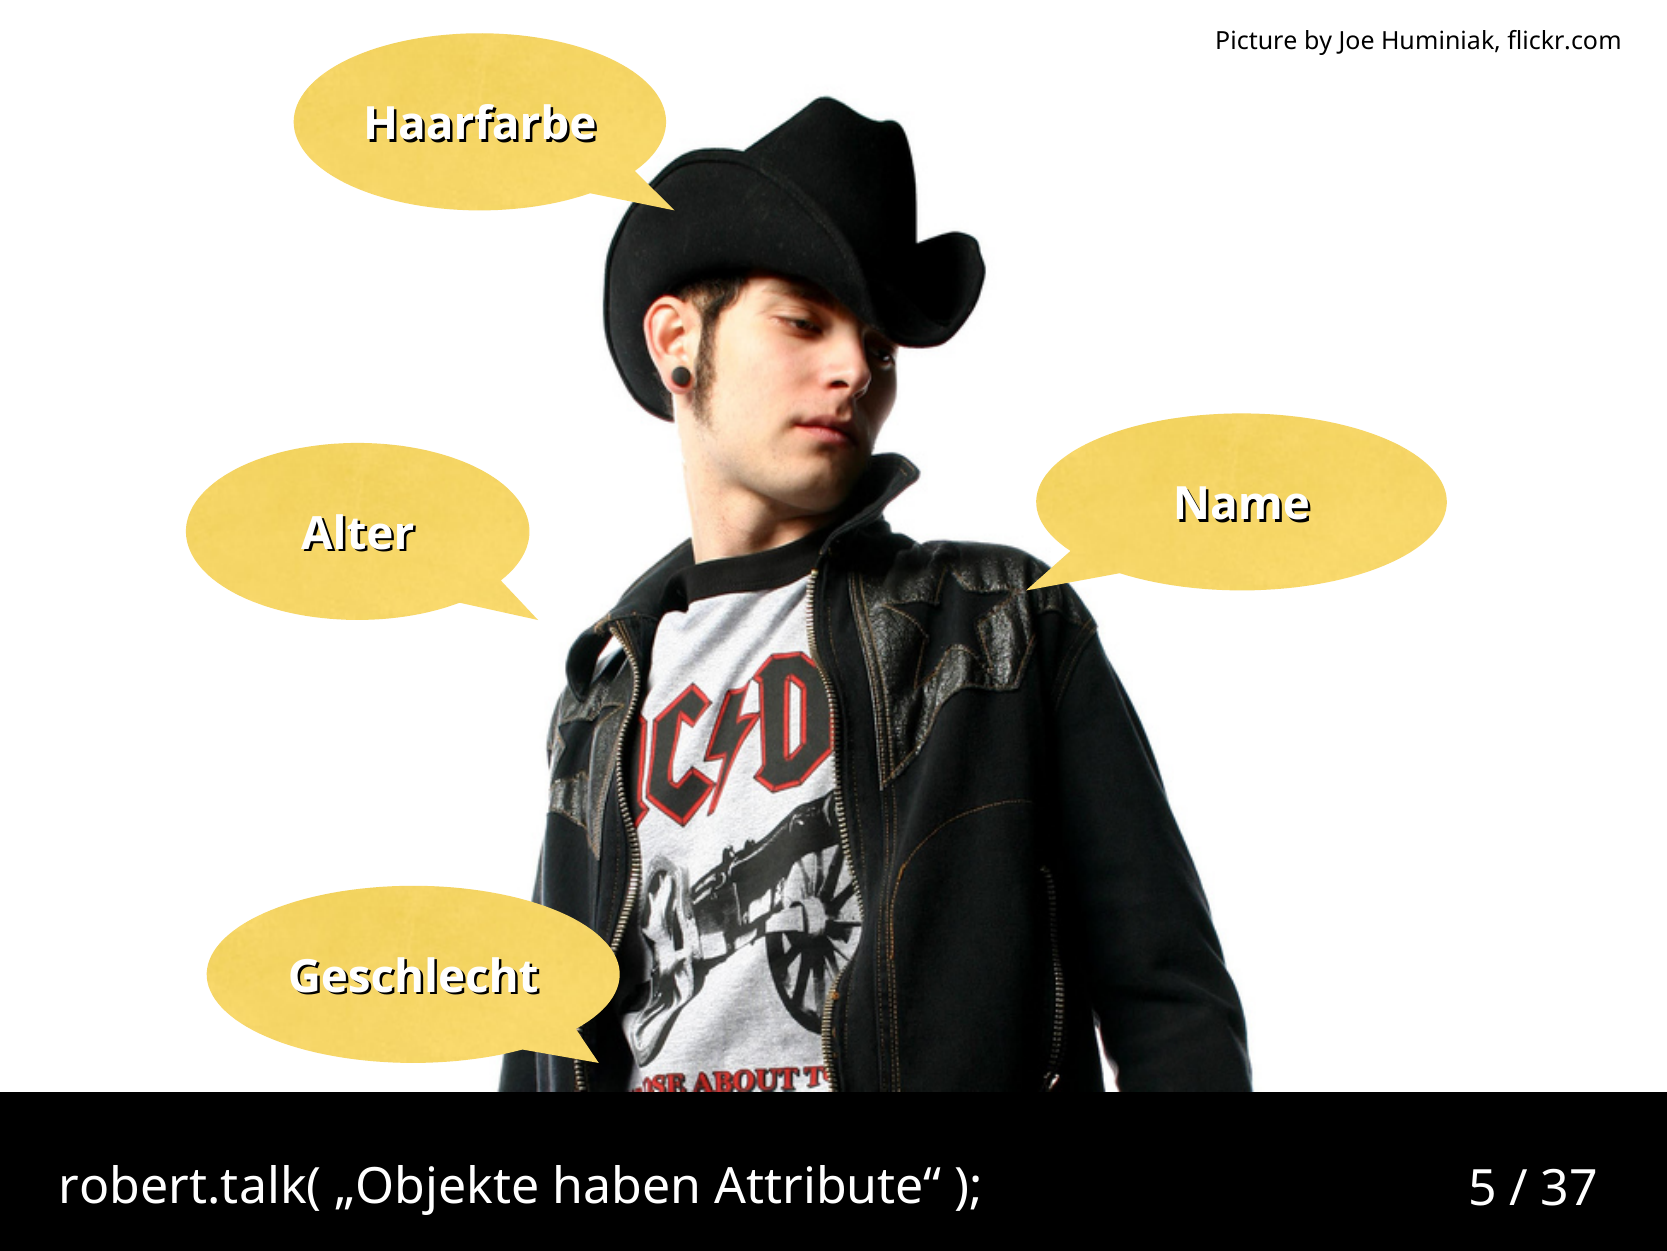

Picture by Joe Huminiak, flickr.com
Haarfarbe
Name
Alter
Geschlecht
robert.talk( „Objekte haben Attribute“ );
5